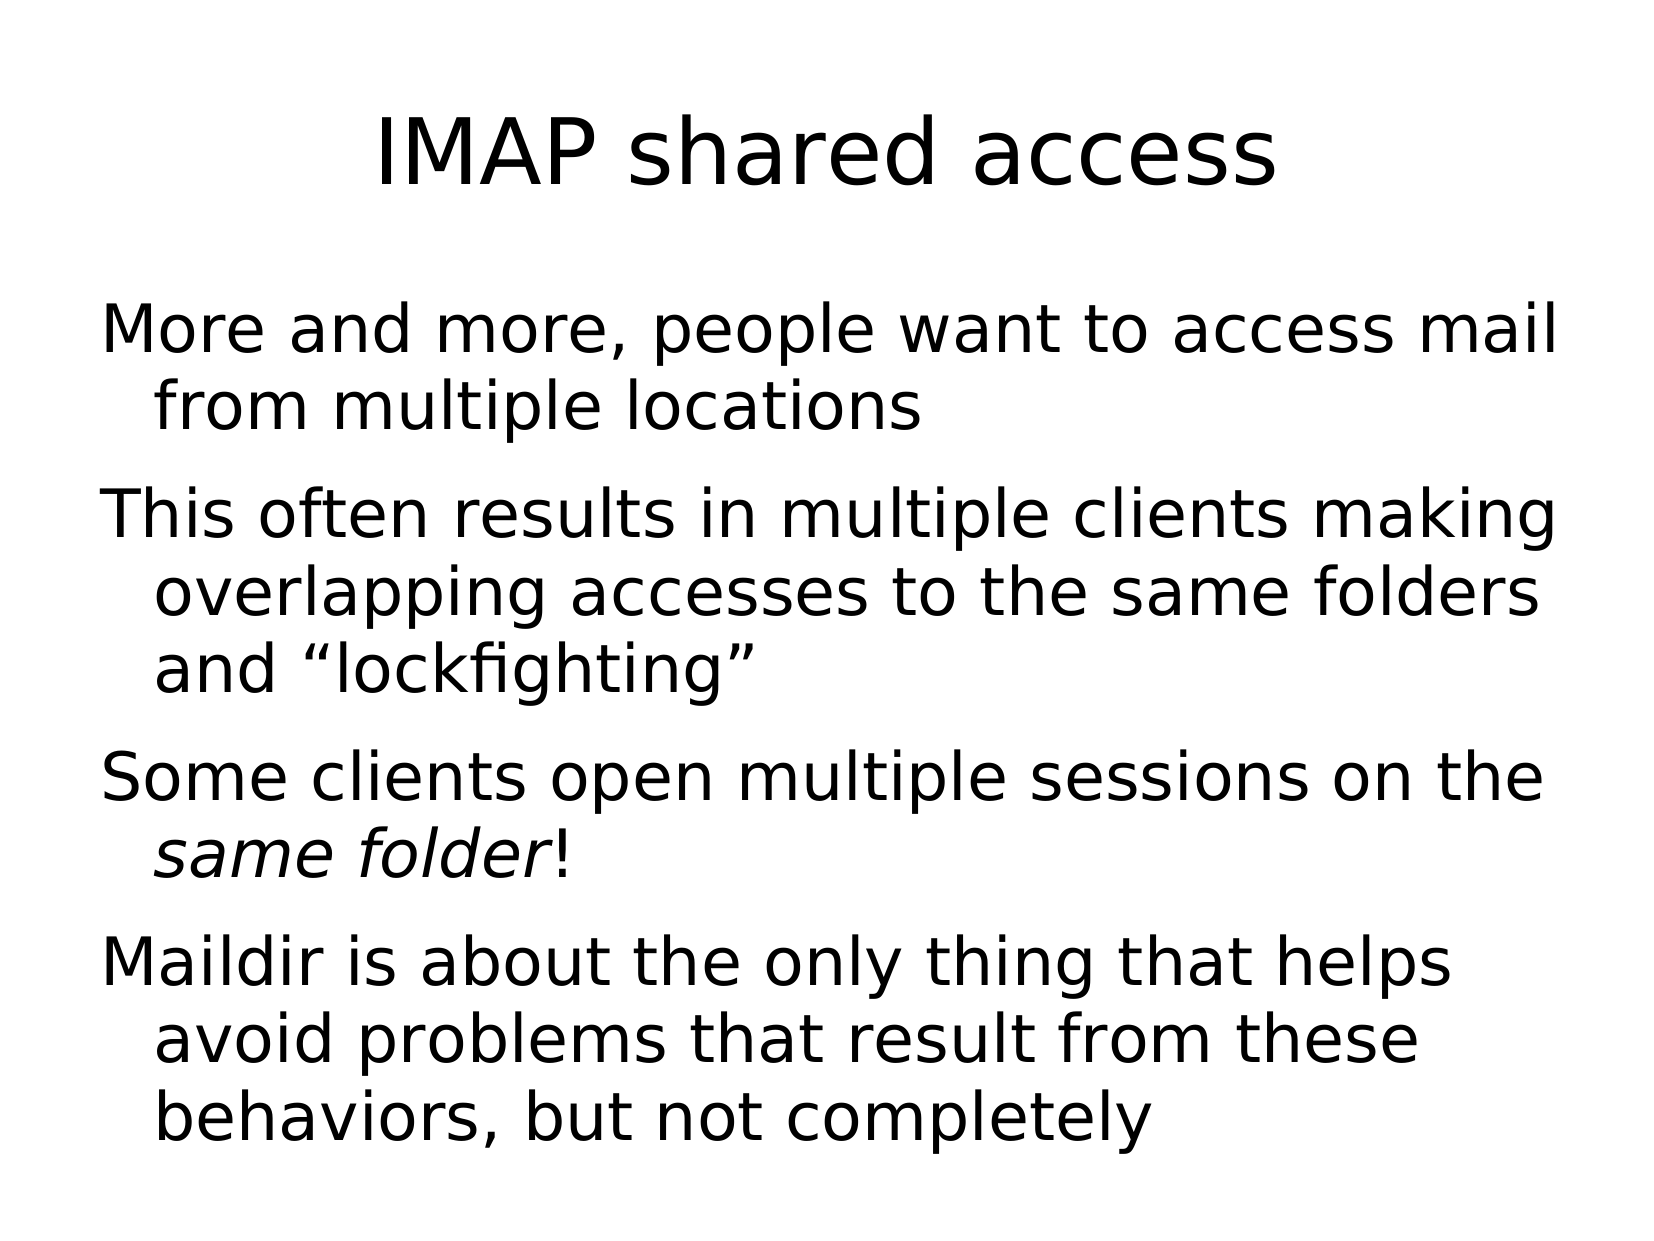

# IMAP shared access
More and more, people want to access mail from multiple locations
This often results in multiple clients making overlapping accesses to the same folders and “lockfighting”
Some clients open multiple sessions on the same folder!
Maildir is about the only thing that helps avoid problems that result from these behaviors, but not completely